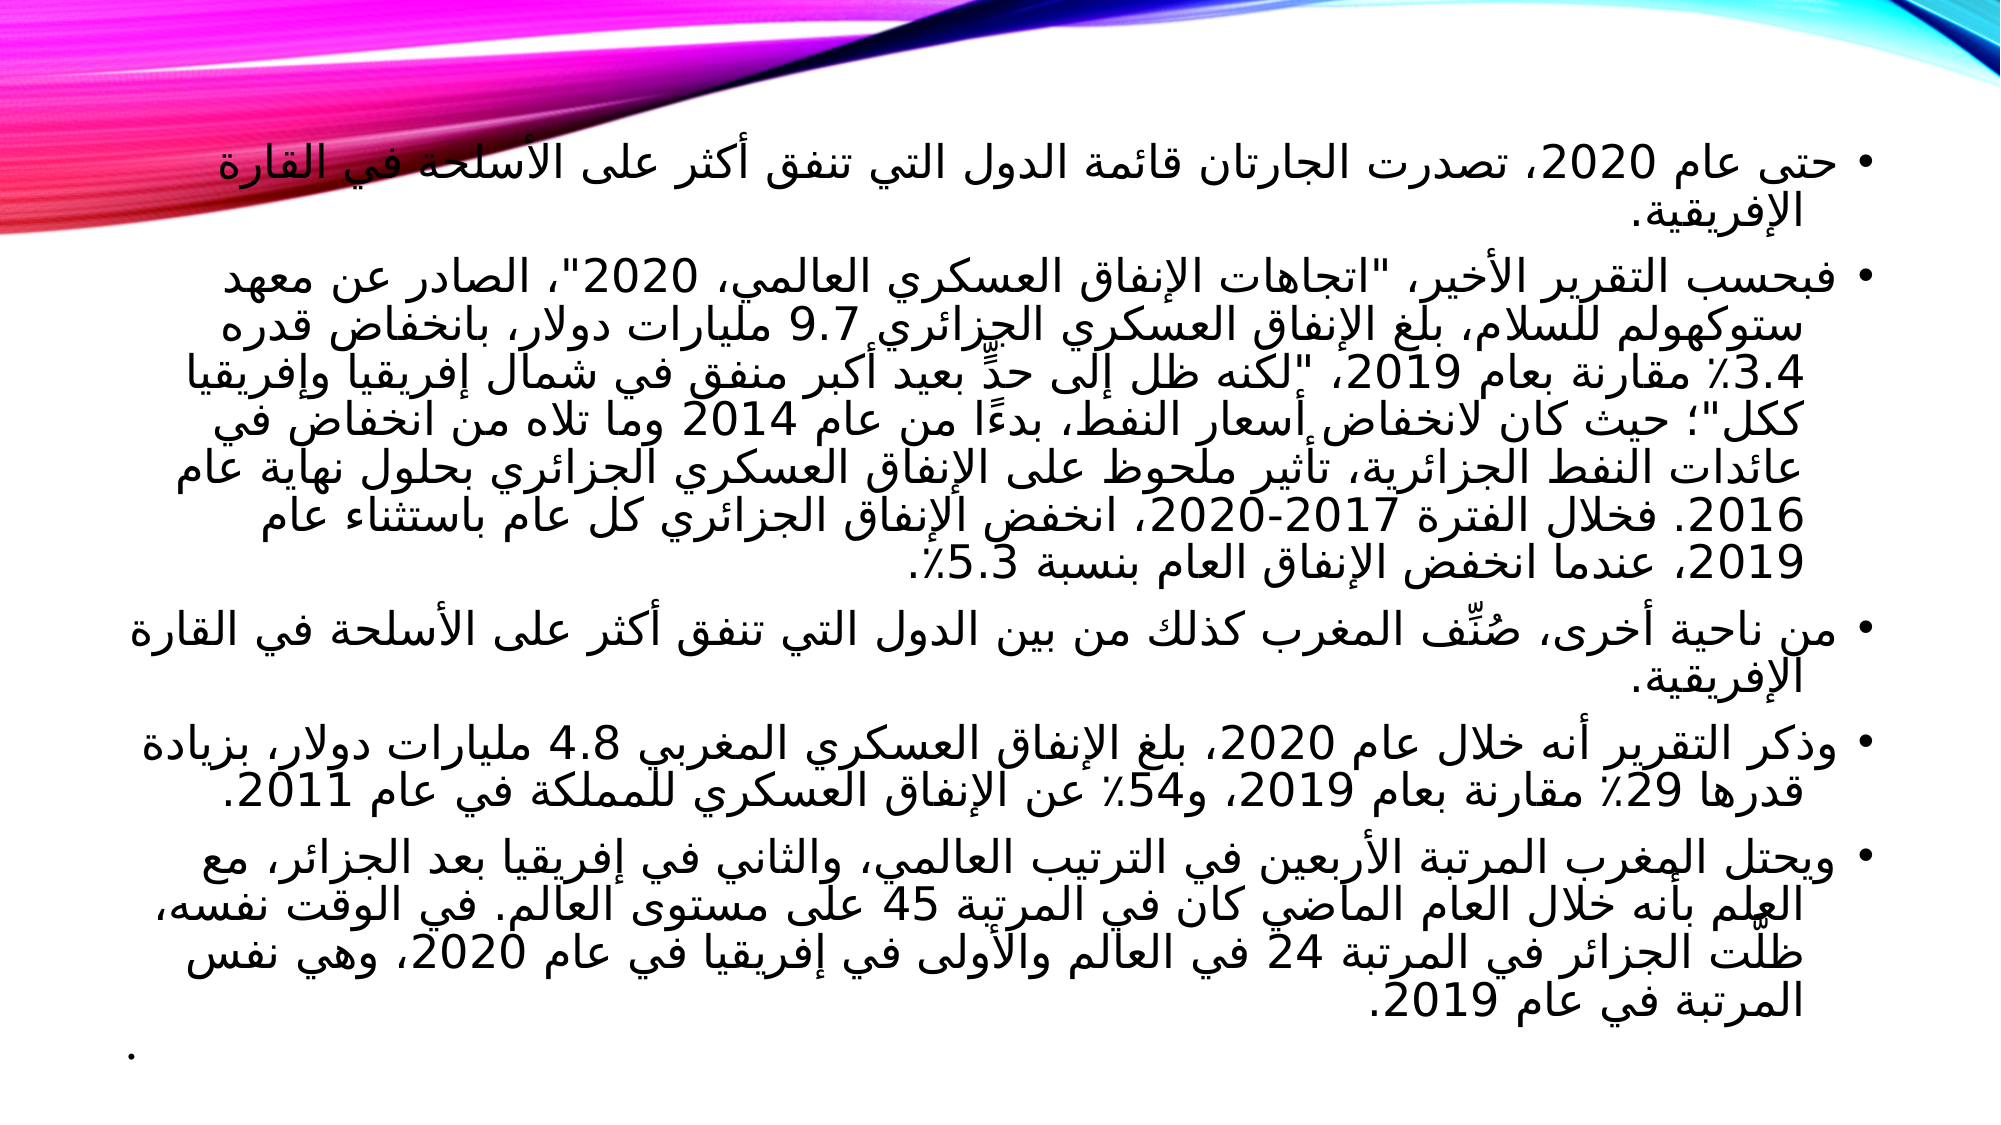

# حتى عام 2020، تصدرت الجارتان قائمة الدول التي تنفق أكثر على الأسلحة في القارة الإفريقية.
فبحسب التقرير الأخير، "اتجاهات الإنفاق العسكري العالمي، 2020"، الصادر عن معهد ستوكهولم للسلام، بلغ الإنفاق العسكري الجزائري 9.7 مليارات دولار، بانخفاض قدره 3.4٪ مقارنة بعام 2019، "لكنه ظل إلى حدٍّ بعيد أكبر منفق في شمال إفريقيا وإفريقيا ككل"؛ حيث كان لانخفاض أسعار النفط، بدءًا من عام 2014 وما تلاه من انخفاض في عائدات النفط الجزائرية، تأثير ملحوظ على الإنفاق العسكري الجزائري بحلول نهاية عام 2016. فخلال الفترة 2017-2020، انخفض الإنفاق الجزائري كل عام باستثناء عام 2019، عندما انخفض الإنفاق العام بنسبة 5.3٪.
من ناحية أخرى، صُنِّف المغرب كذلك من بين الدول التي تنفق أكثر على الأسلحة في القارة الإفريقية.
وذكر التقرير أنه خلال عام 2020، بلغ الإنفاق العسكري المغربي 4.8 مليارات دولار، بزيادة قدرها 29٪ مقارنة بعام 2019، و54٪ عن الإنفاق العسكري للمملكة في عام 2011.
ويحتل المغرب المرتبة الأربعين في الترتيب العالمي، والثاني في إفريقيا بعد الجزائر، مع العلم بأنه خلال العام الماضي كان في المرتبة 45 على مستوى العالم. في الوقت نفسه، ظلَّت الجزائر في المرتبة 24 في العالم والأولى في إفريقيا في عام 2020، وهي نفس المرتبة في عام 2019.